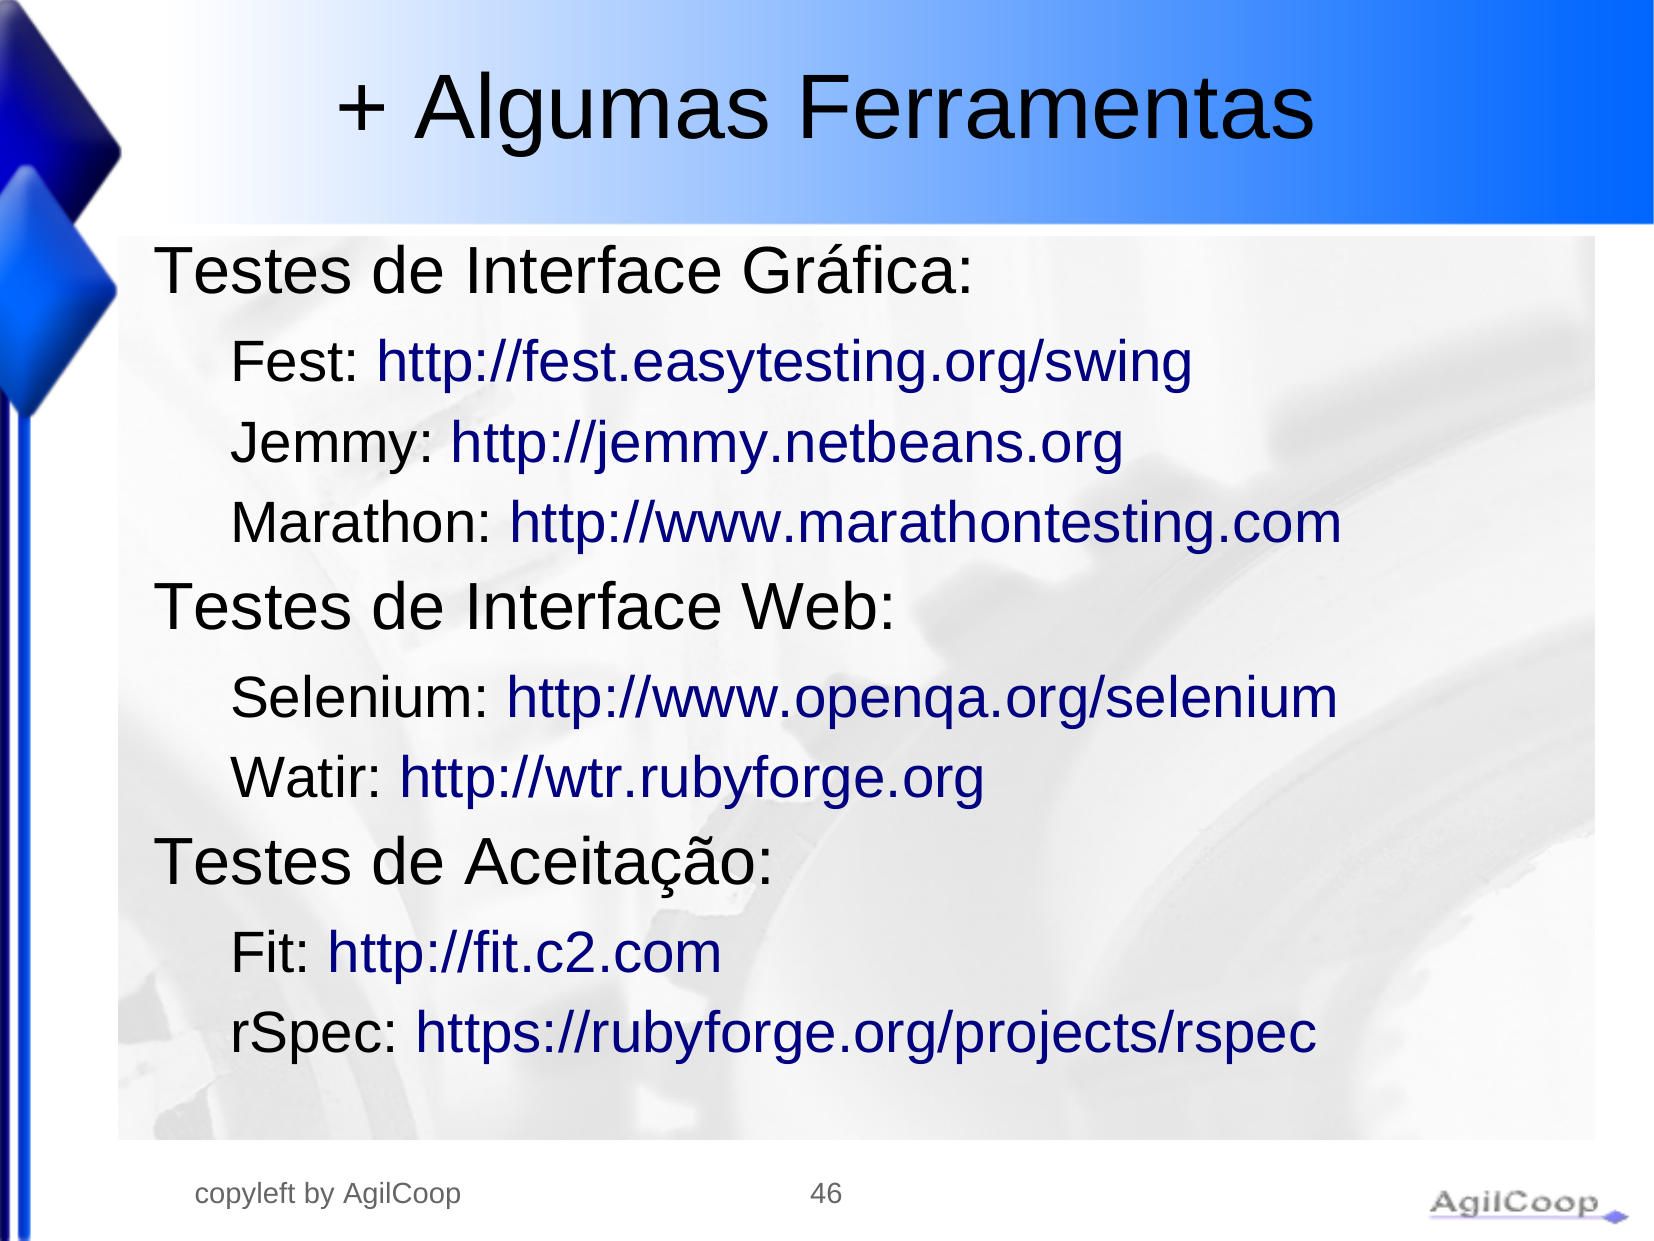

# + Algumas Ferramentas
Testes de Interface Gráfica:
Fest: http://fest.easytesting.org/swing
Jemmy: http://jemmy.netbeans.org
Marathon: http://www.marathontesting.com
Testes de Interface Web:
Selenium: http://www.openqa.org/selenium
Watir: http://wtr.rubyforge.org
Testes de Aceitação:
Fit: http://fit.c2.com
rSpec: https://rubyforge.org/projects/rspec
copyleft by AgilCoop
46